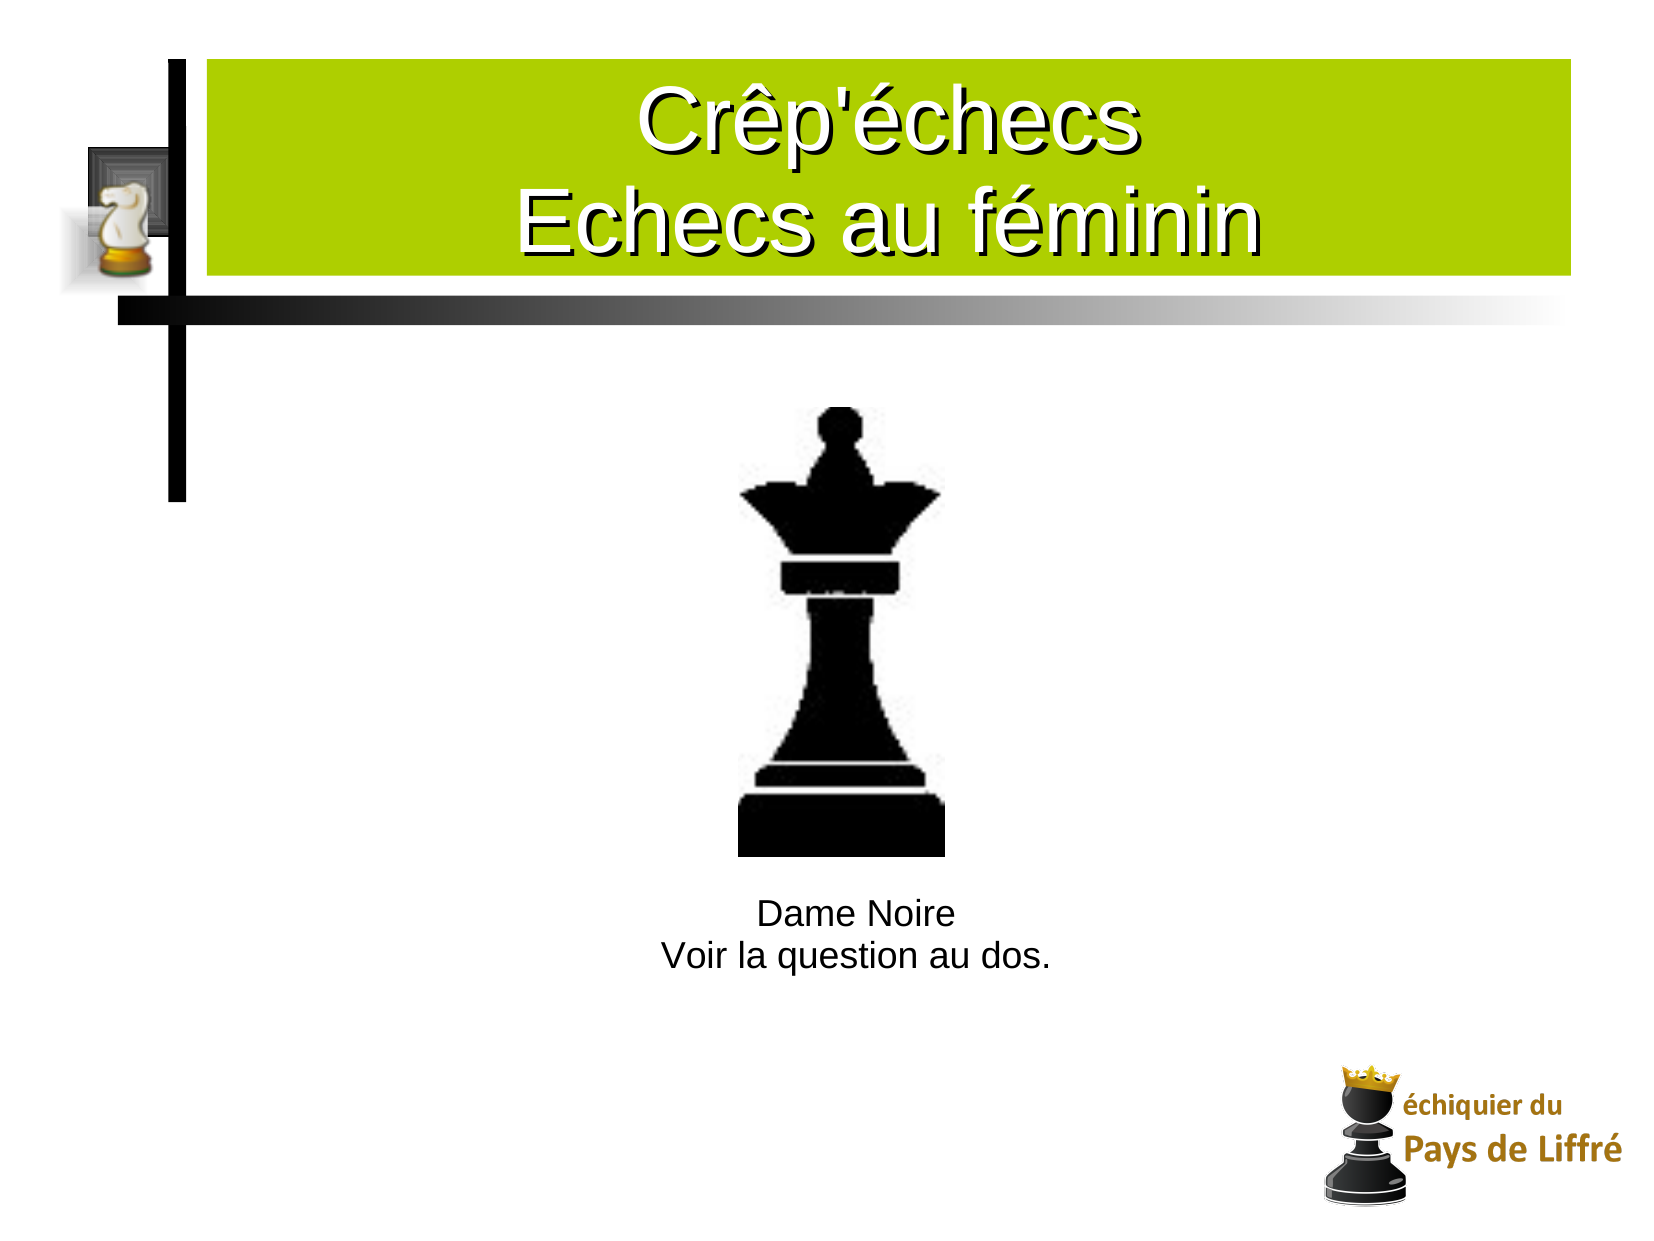

# Crêp'échecs Echecs au féminin
Dame Noire
Voir la question au dos.